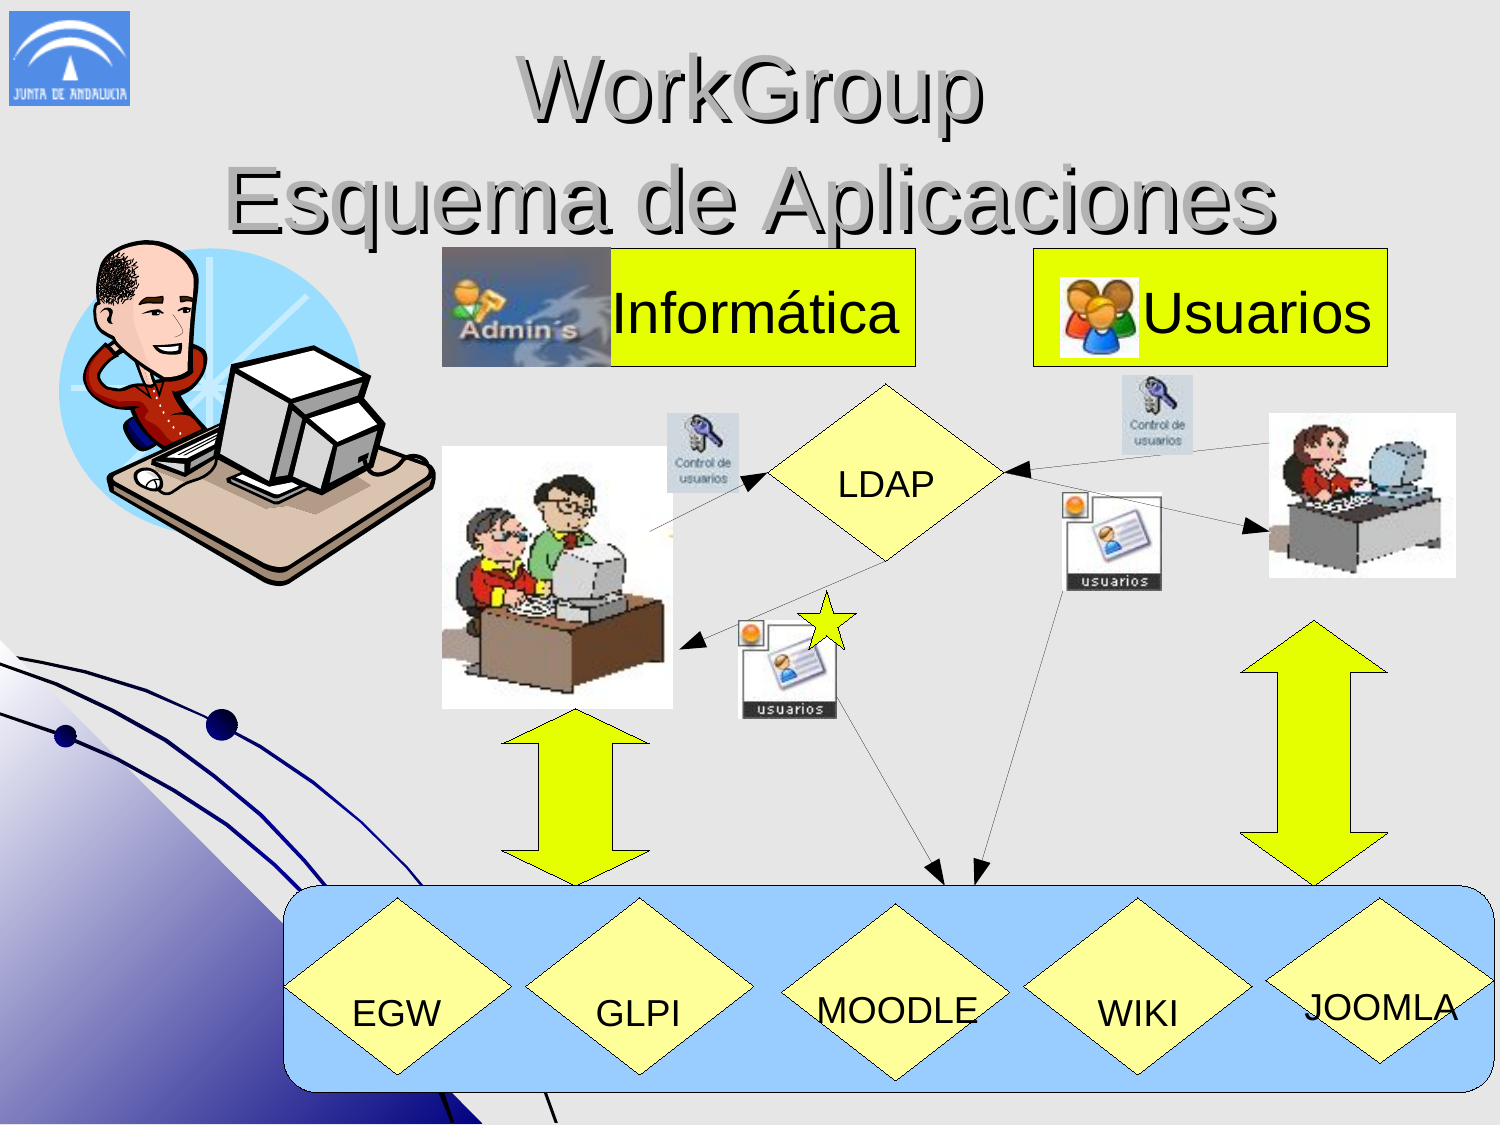

# WorkGroup Esquema de Aplicaciones
Informática
Usuarios
LDAP
EGW
GLPI
WIKI
JOOMLA
MOODLE
10